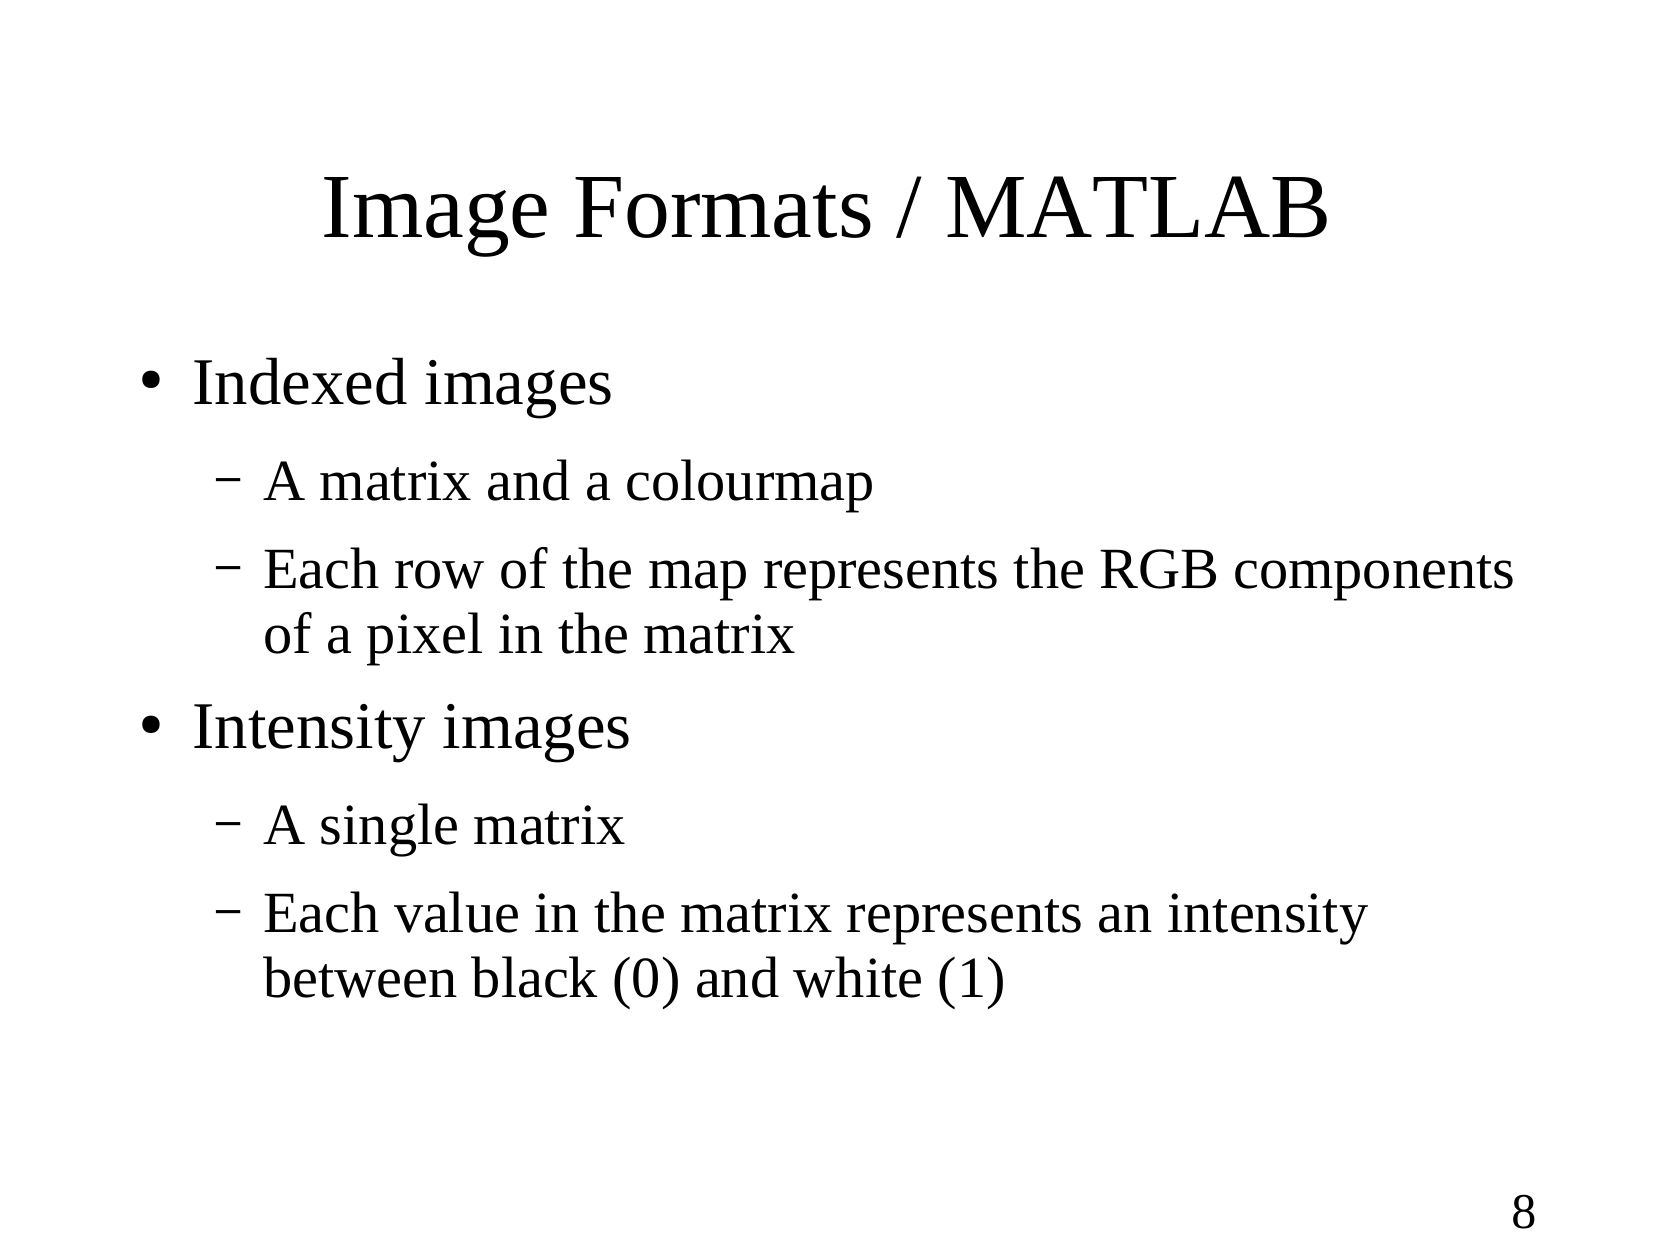

# Image Formats / MATLAB
Indexed images
A matrix and a colourmap
Each row of the map represents the RGB components of a pixel in the matrix
Intensity images
A single matrix
Each value in the matrix represents an intensity between black (0) and white (1)